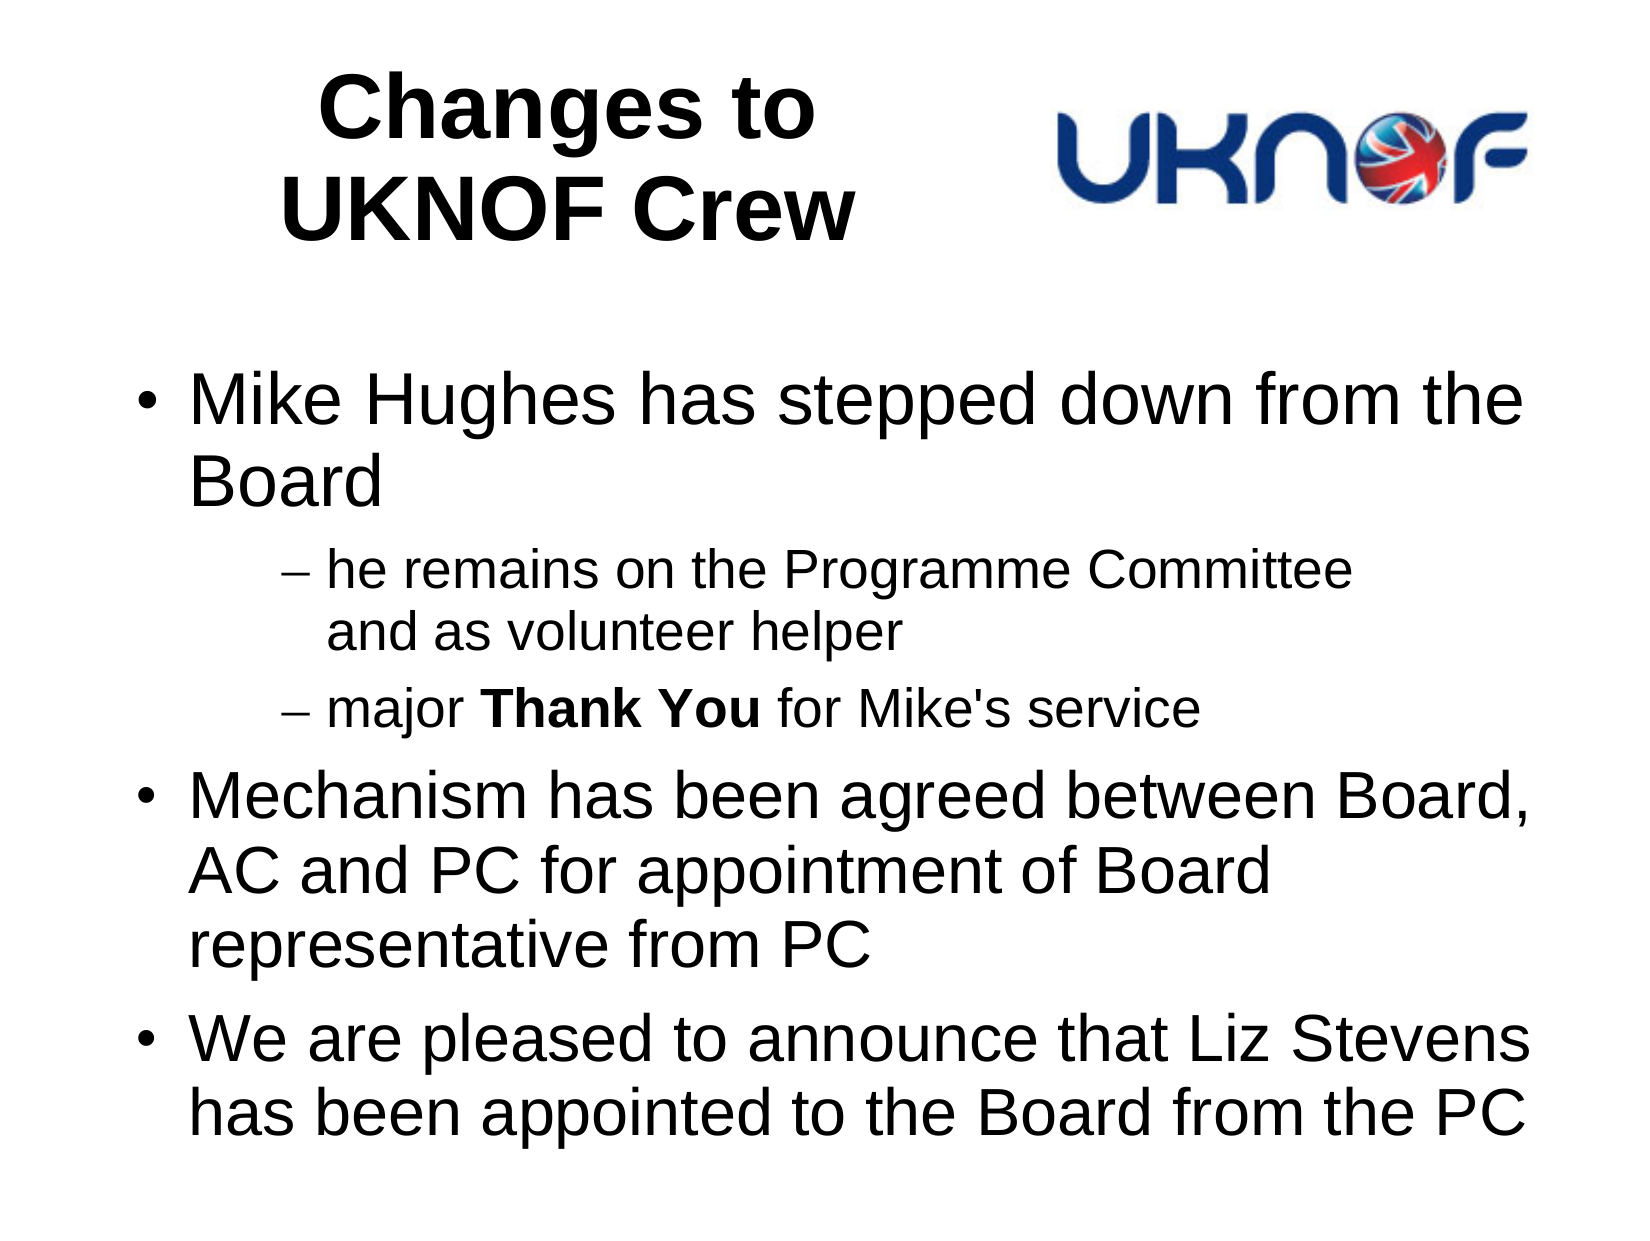

# Changes to UKNOF Crew
Mike Hughes has stepped down from the Board
he remains on the Programme Committee
and as volunteer helper
major Thank You for Mike's service
Mechanism has been agreed between Board, AC and PC for appointment of Board representative from PC
We are pleased to announce that Liz Stevens has been appointed to the Board from the PC